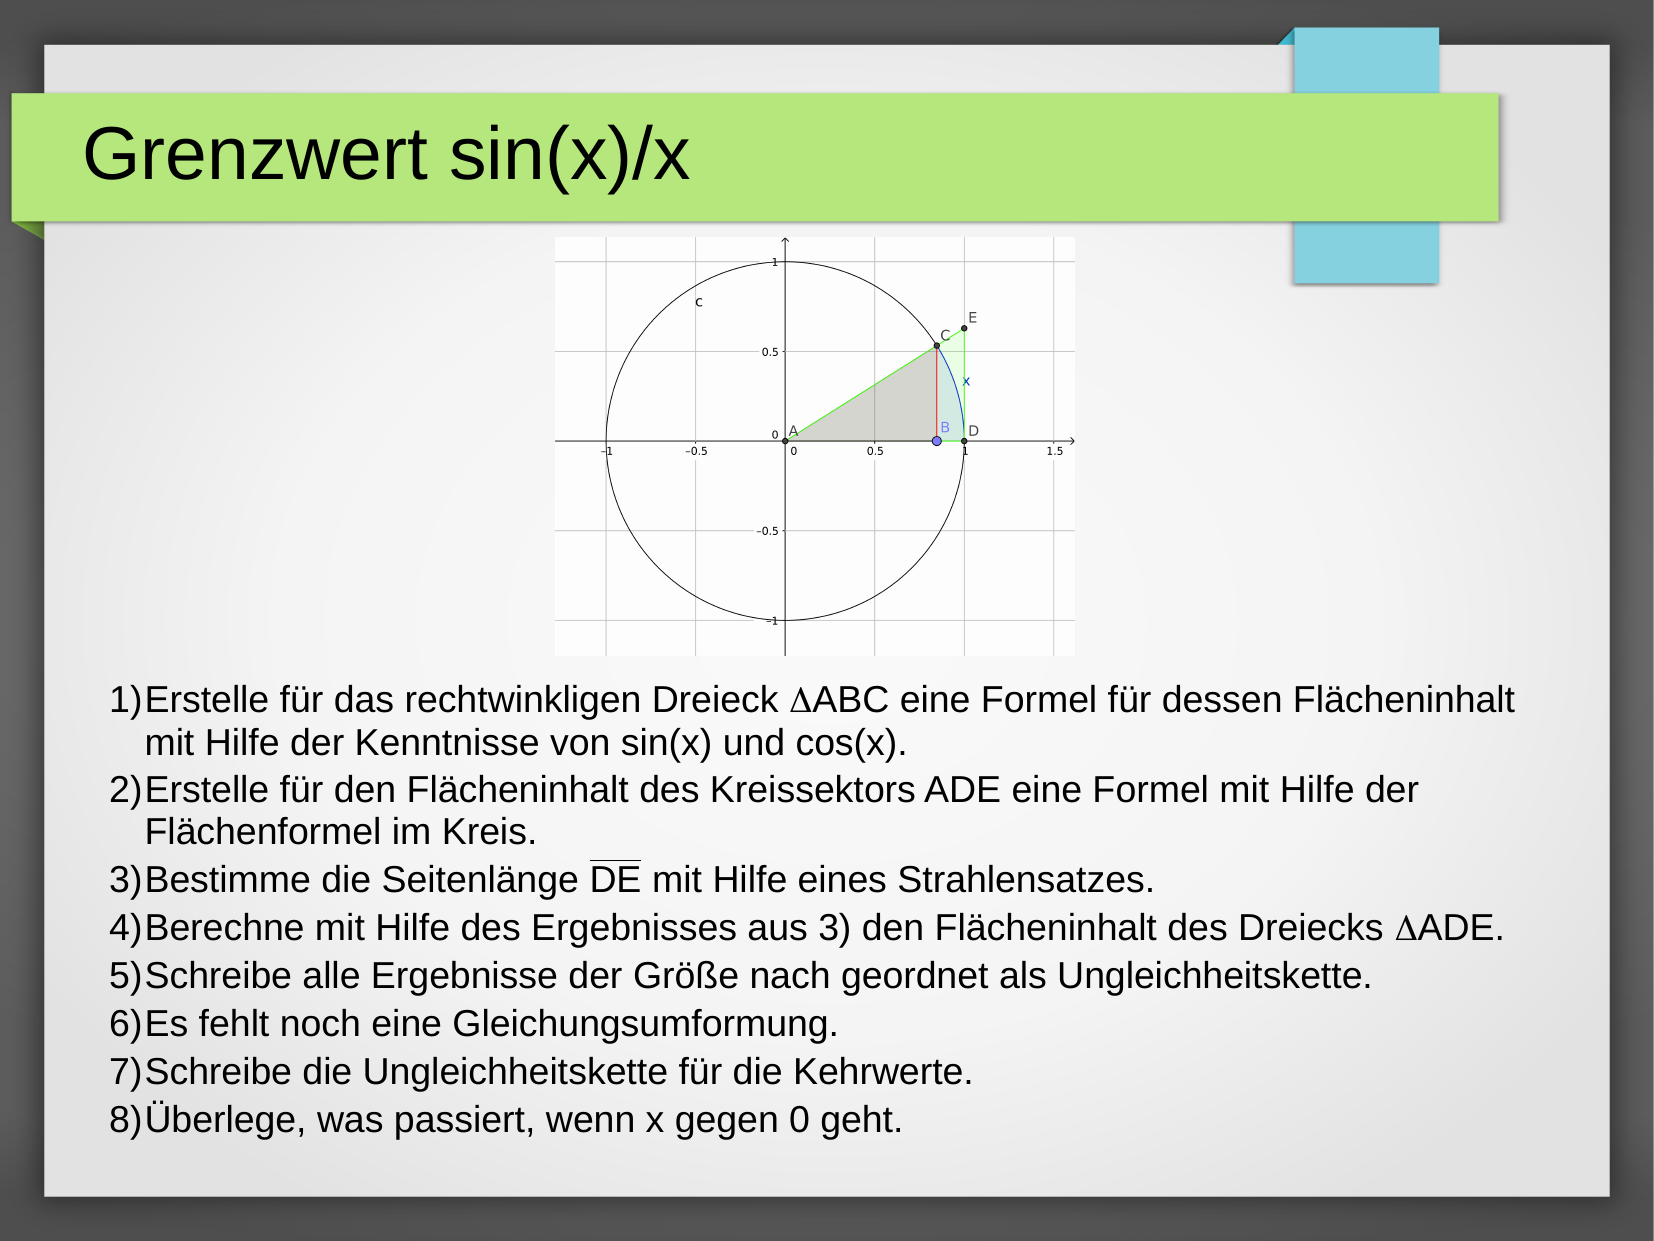

# Grenzwert sin(x)/x
Erstelle für das rechtwinkligen Dreieck ΔABC eine Formel für dessen Flächeninhalt mit Hilfe der Kenntnisse von sin(x) und cos(x).
Erstelle für den Flächeninhalt des Kreissektors ADE eine Formel mit Hilfe der Flächenformel im Kreis.
Bestimme die Seitenlänge DE mit Hilfe eines Strahlensatzes.
Berechne mit Hilfe des Ergebnisses aus 3) den Flächeninhalt des Dreiecks ΔADE.
Schreibe alle Ergebnisse der Größe nach geordnet als Ungleichheitskette.
Es fehlt noch eine Gleichungsumformung.
Schreibe die Ungleichheitskette für die Kehrwerte.
Überlege, was passiert, wenn x gegen 0 geht.